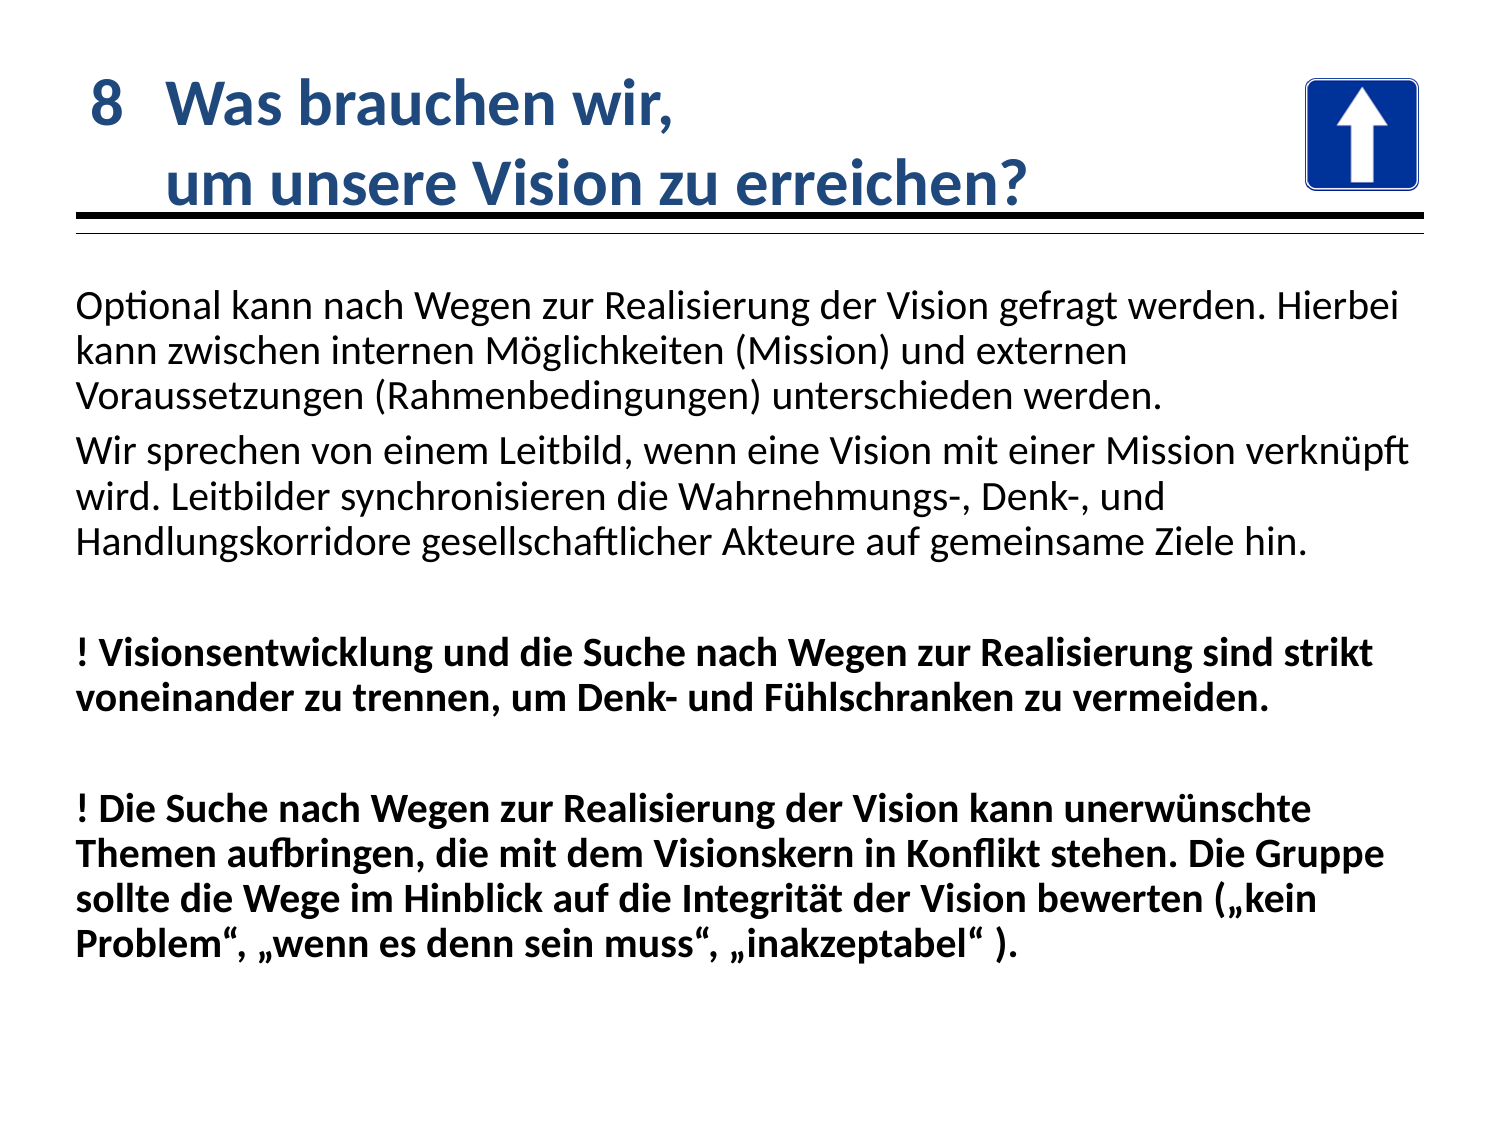

8	Was brauchen wir,
	um unsere Vision zu erreichen?
# Optional kann nach Wegen zur Realisierung der Vision gefragt werden. Hierbei kann zwischen internen Möglichkeiten (Mission) und externen Voraussetzungen (Rahmenbedingungen) unterschieden werden.
Wir sprechen von einem Leitbild, wenn eine Vision mit einer Mission verknüpft wird. Leitbilder synchronisieren die Wahrnehmungs-, Denk-, und Handlungskorridore gesellschaftlicher Akteure auf gemeinsame Ziele hin.
! Visionsentwicklung und die Suche nach Wegen zur Realisierung sind strikt voneinander zu trennen, um Denk- und Fühlschranken zu vermeiden.
! Die Suche nach Wegen zur Realisierung der Vision kann unerwünschte Themen aufbringen, die mit dem Visionskern in Konflikt stehen. Die Gruppe sollte die Wege im Hinblick auf die Integrität der Vision bewerten („kein Problem“, „wenn es denn sein muss“, „inakzeptabel“ ).